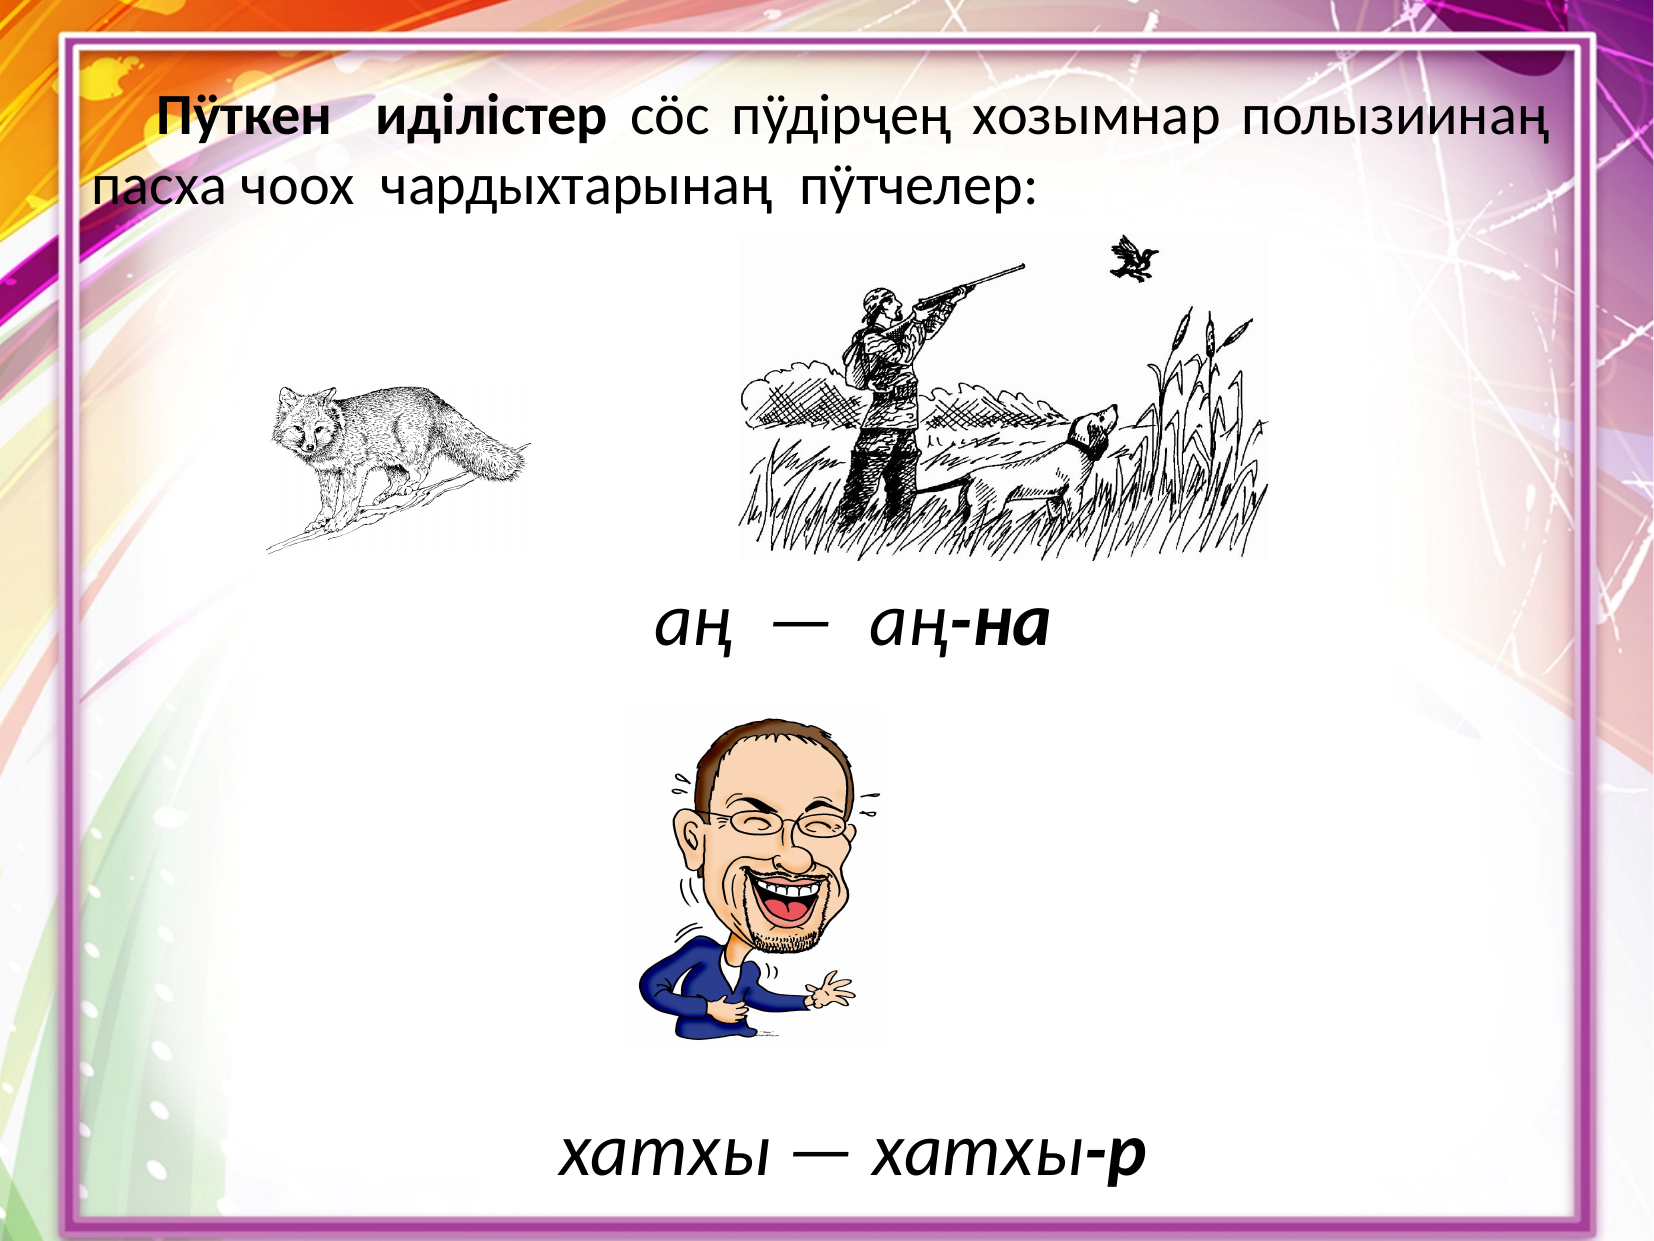

Пӱткен идiлiстер сӧс пӱдiрҷең хозымнар полызиинаң пасха чоох чардыхтарынаң пӱтчелер:
аң — аң-на
хатхы — хатхы-р